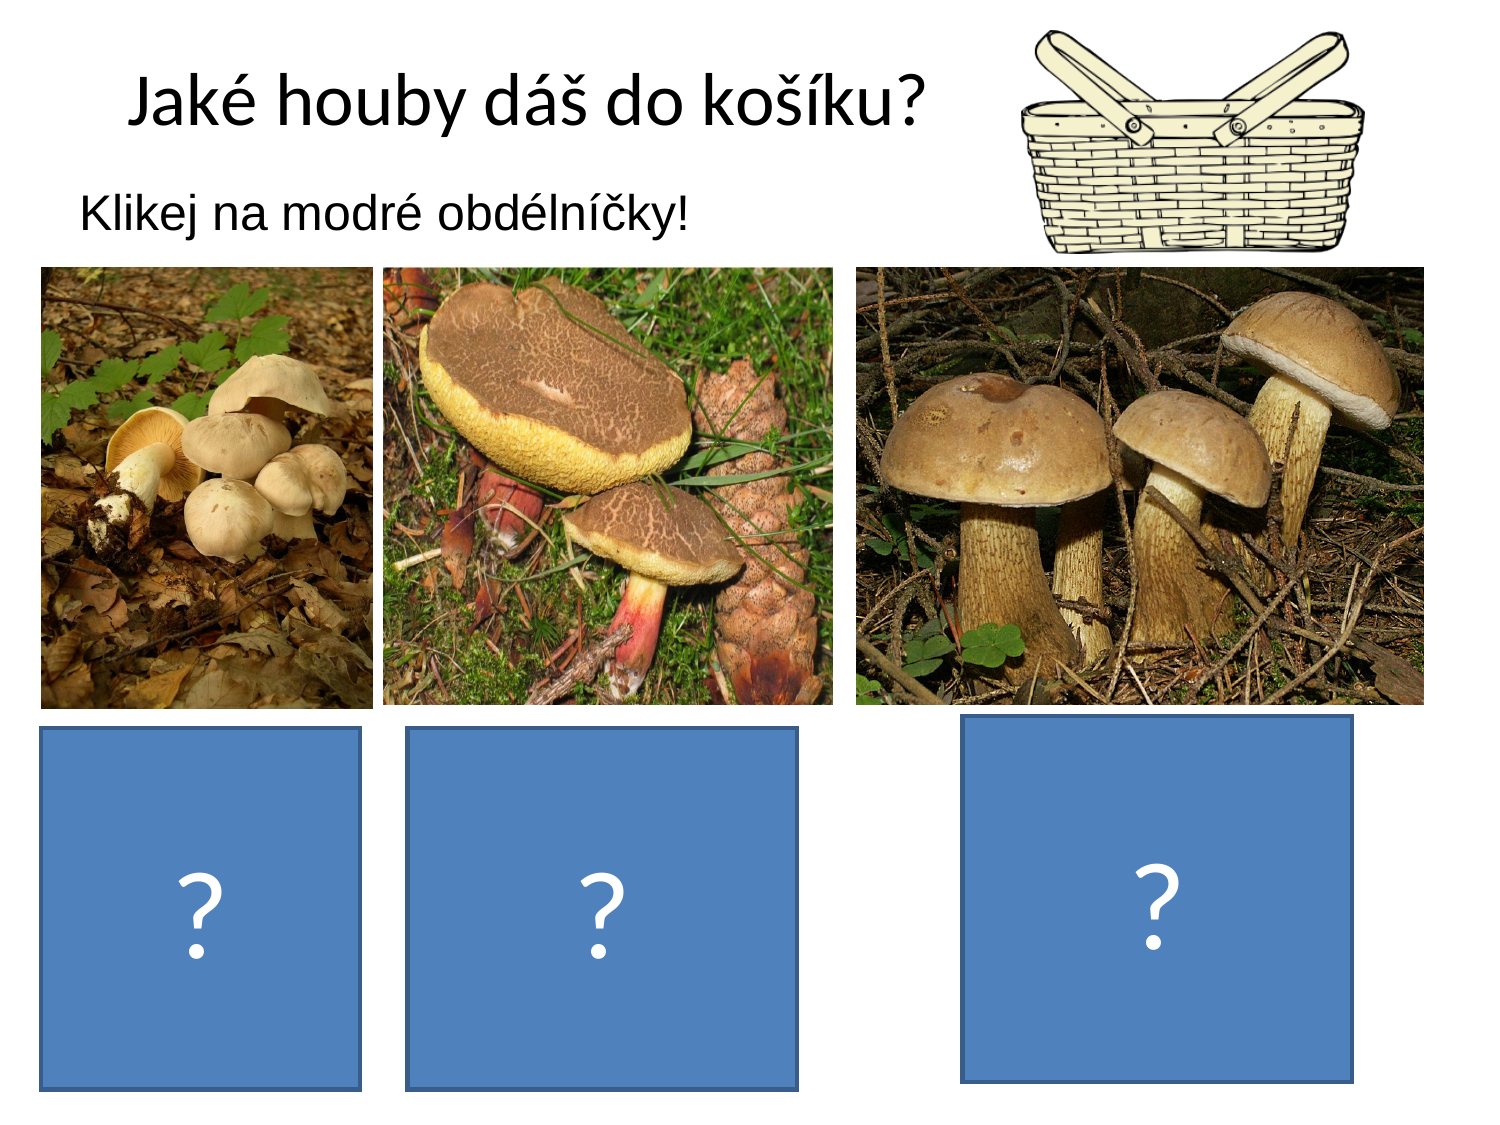

Jaké houby dáš do košíku?
Klikej na modré obdélníčky!
?
?
Špatně!
?
Dobře!
Špatně!
Závojenka
olovová
Hřib žlutomasý
Hřib žlučník